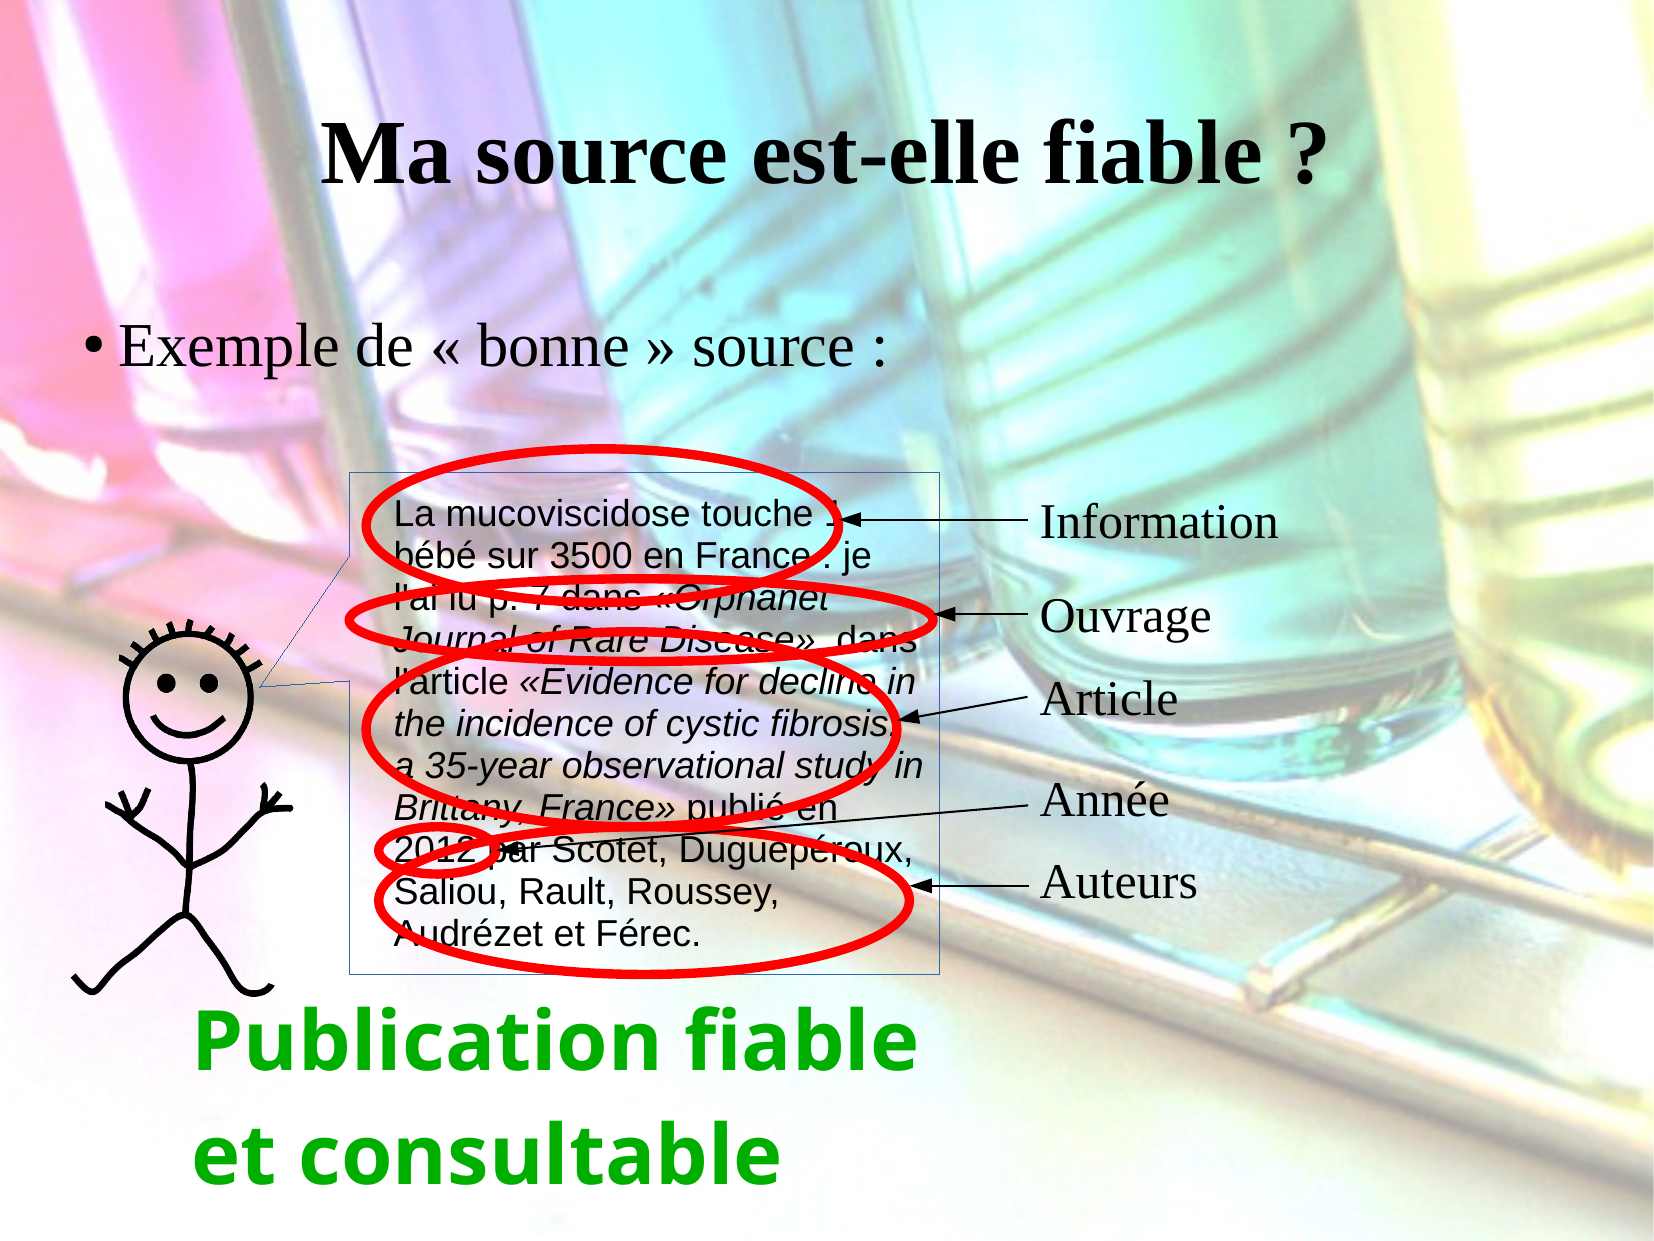

# Ma source est-elle fiable ?
Exemple de « bonne » source :
La mucoviscidose touche 1 bébé sur 3500 en France : je l'ai lu p. 7 dans «Orphanet Journal of Rare Disease», dans l'article «Evidence for decline in the incidence of cystic fibrosis: a 35-year observational study in Brittany, France» publié en 2012 par Scotet, Duguépéroux, Saliou, Rault, Roussey, Audrézet et Férec.
Information
Ouvrage
Article
Année
Auteurs
Publication fiable
et consultable